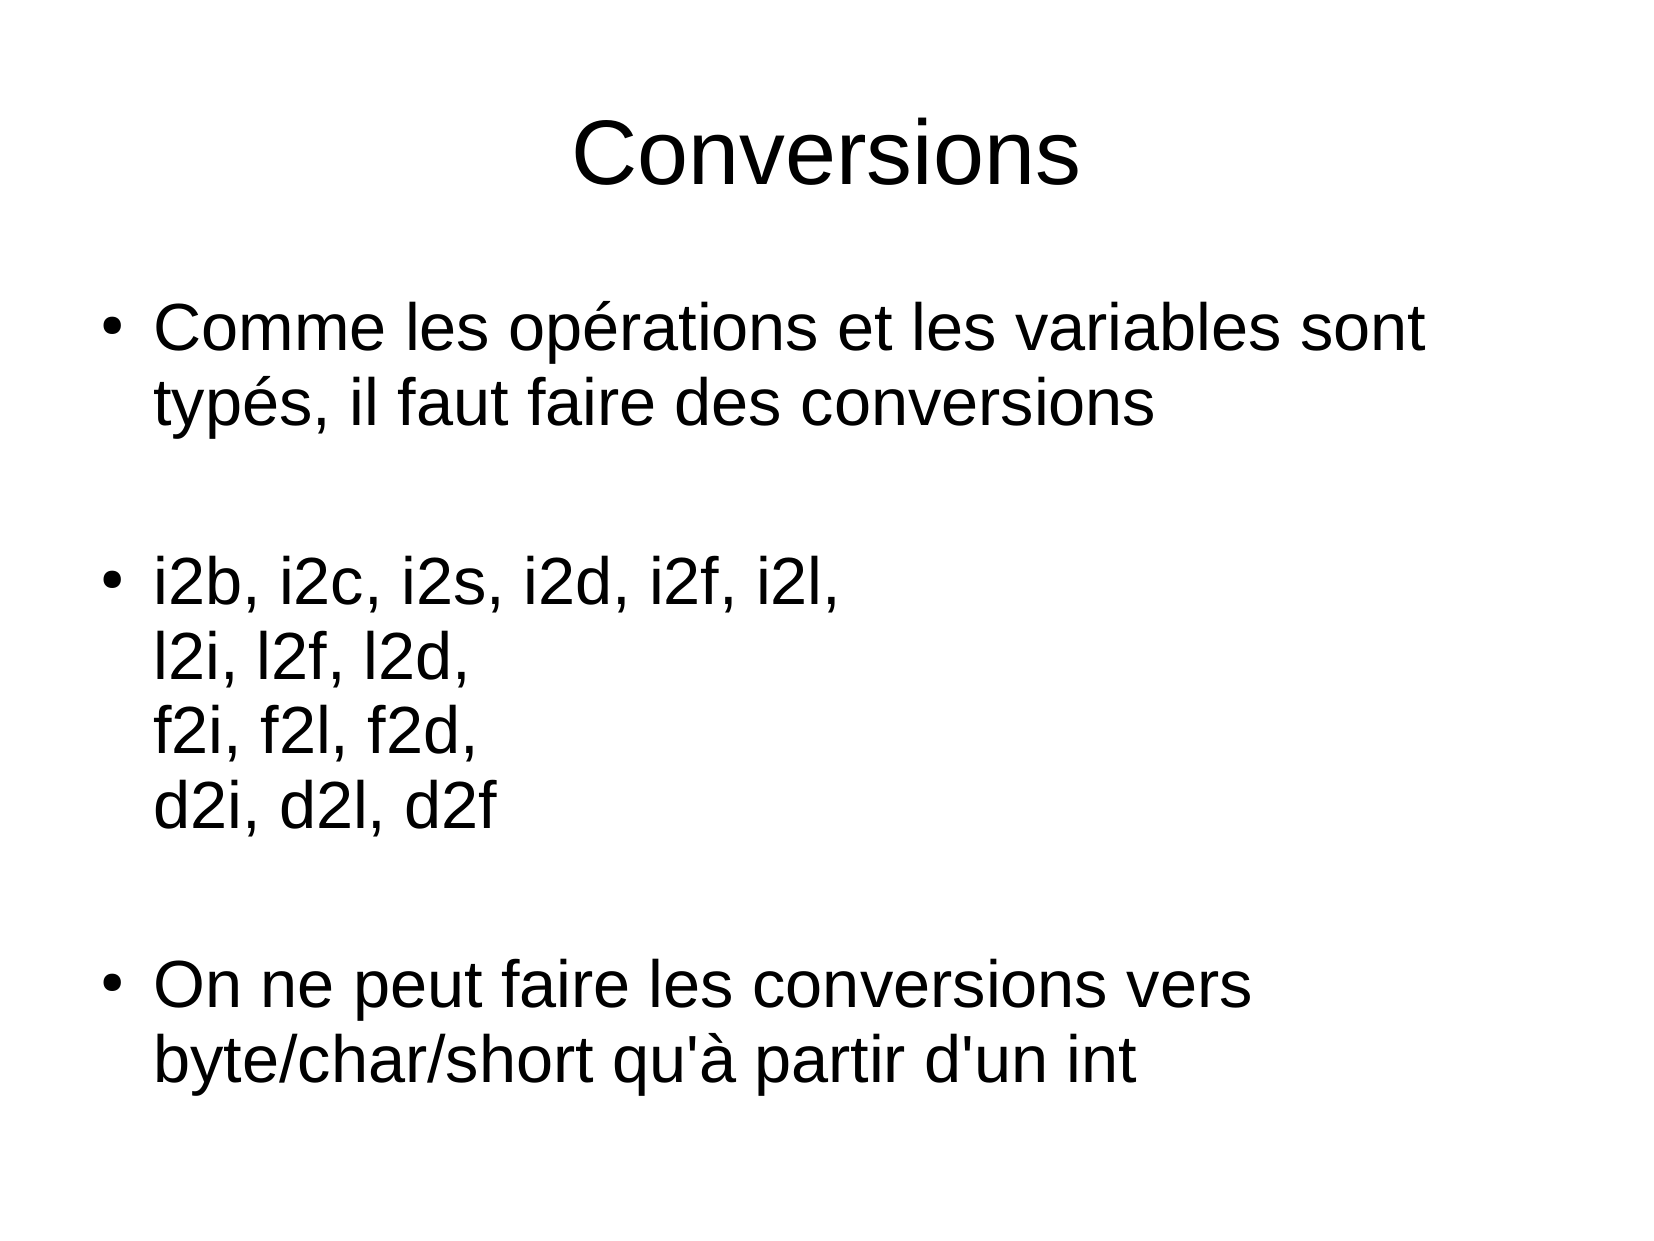

# Conversions
Comme les opérations et les variables sont typés, il faut faire des conversions
i2b, i2c, i2s, i2d, i2f, i2l,
l2i, l2f, l2d,
f2i, f2l, f2d,
d2i, d2l, d2f
On ne peut faire les conversions vers byte/char/short qu'à partir d'un int